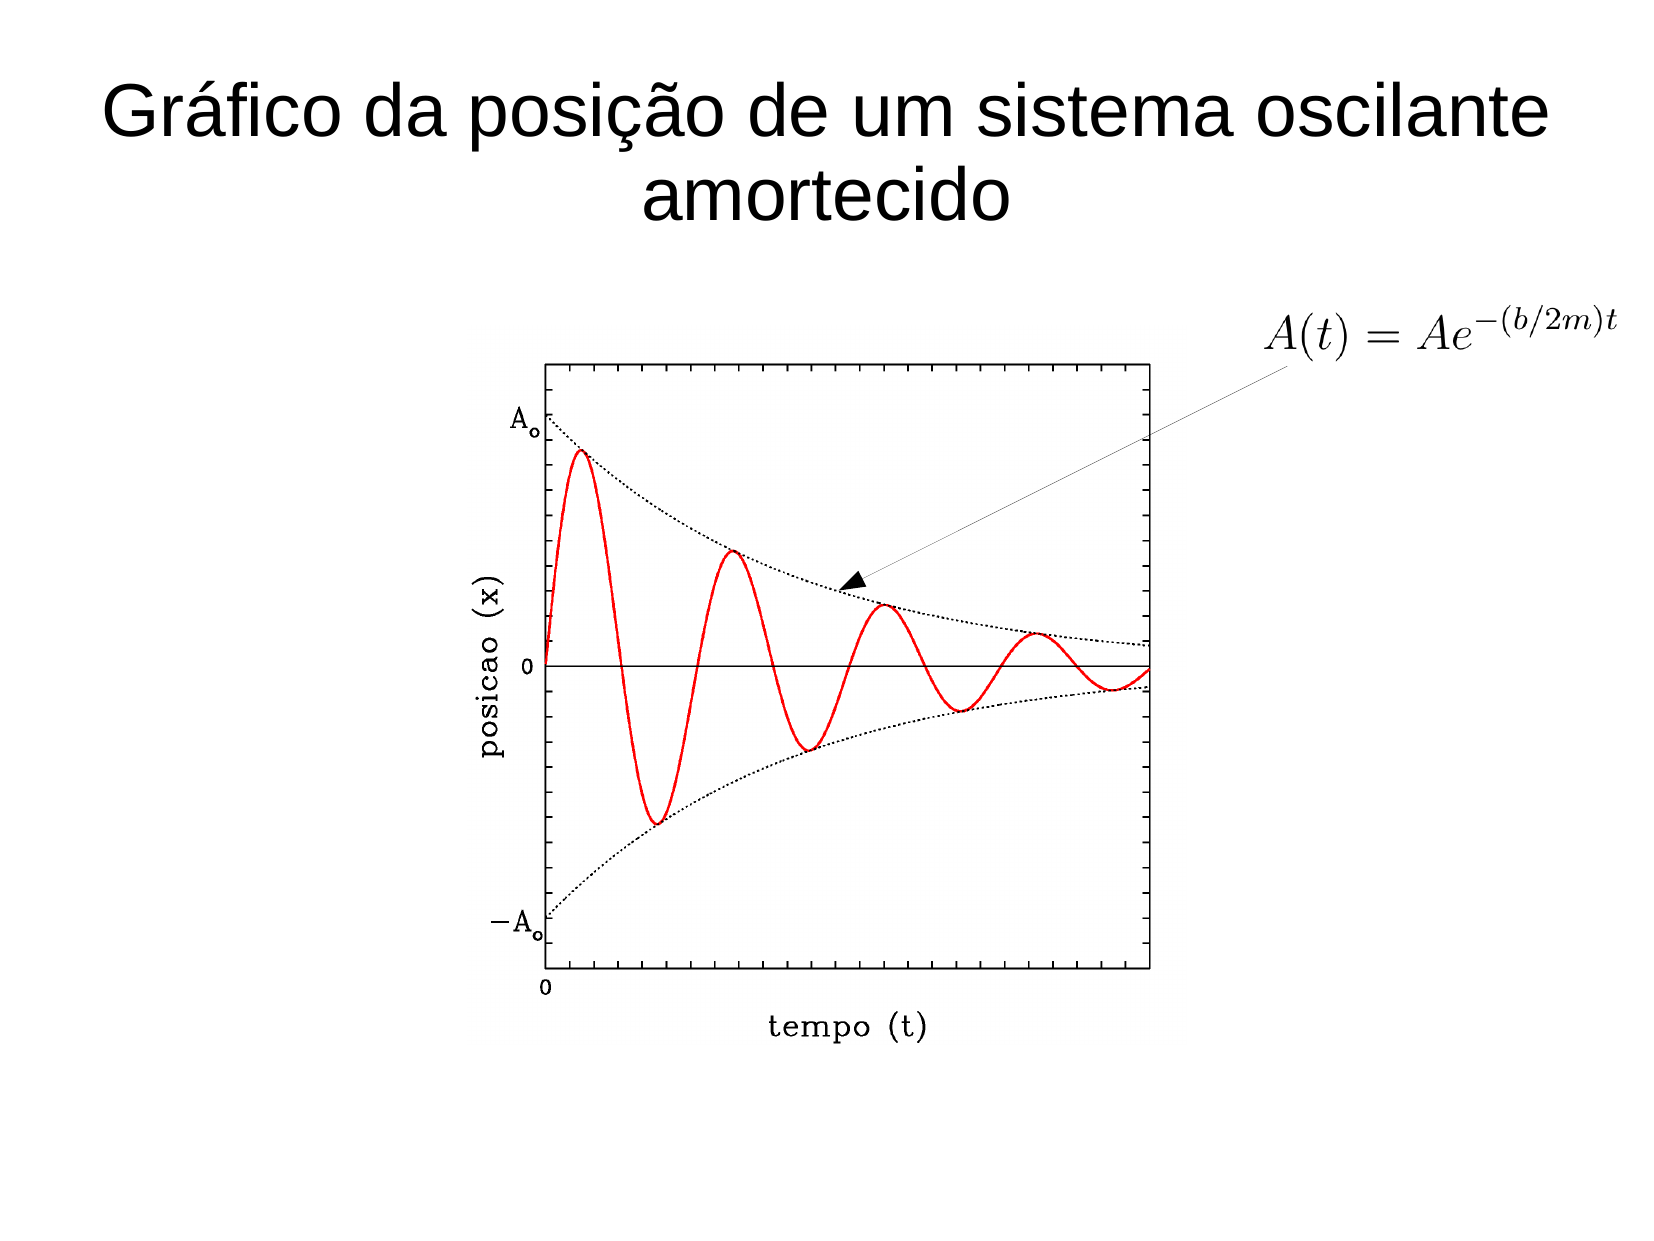

# Gráfico da posição de um sistema oscilante amortecido